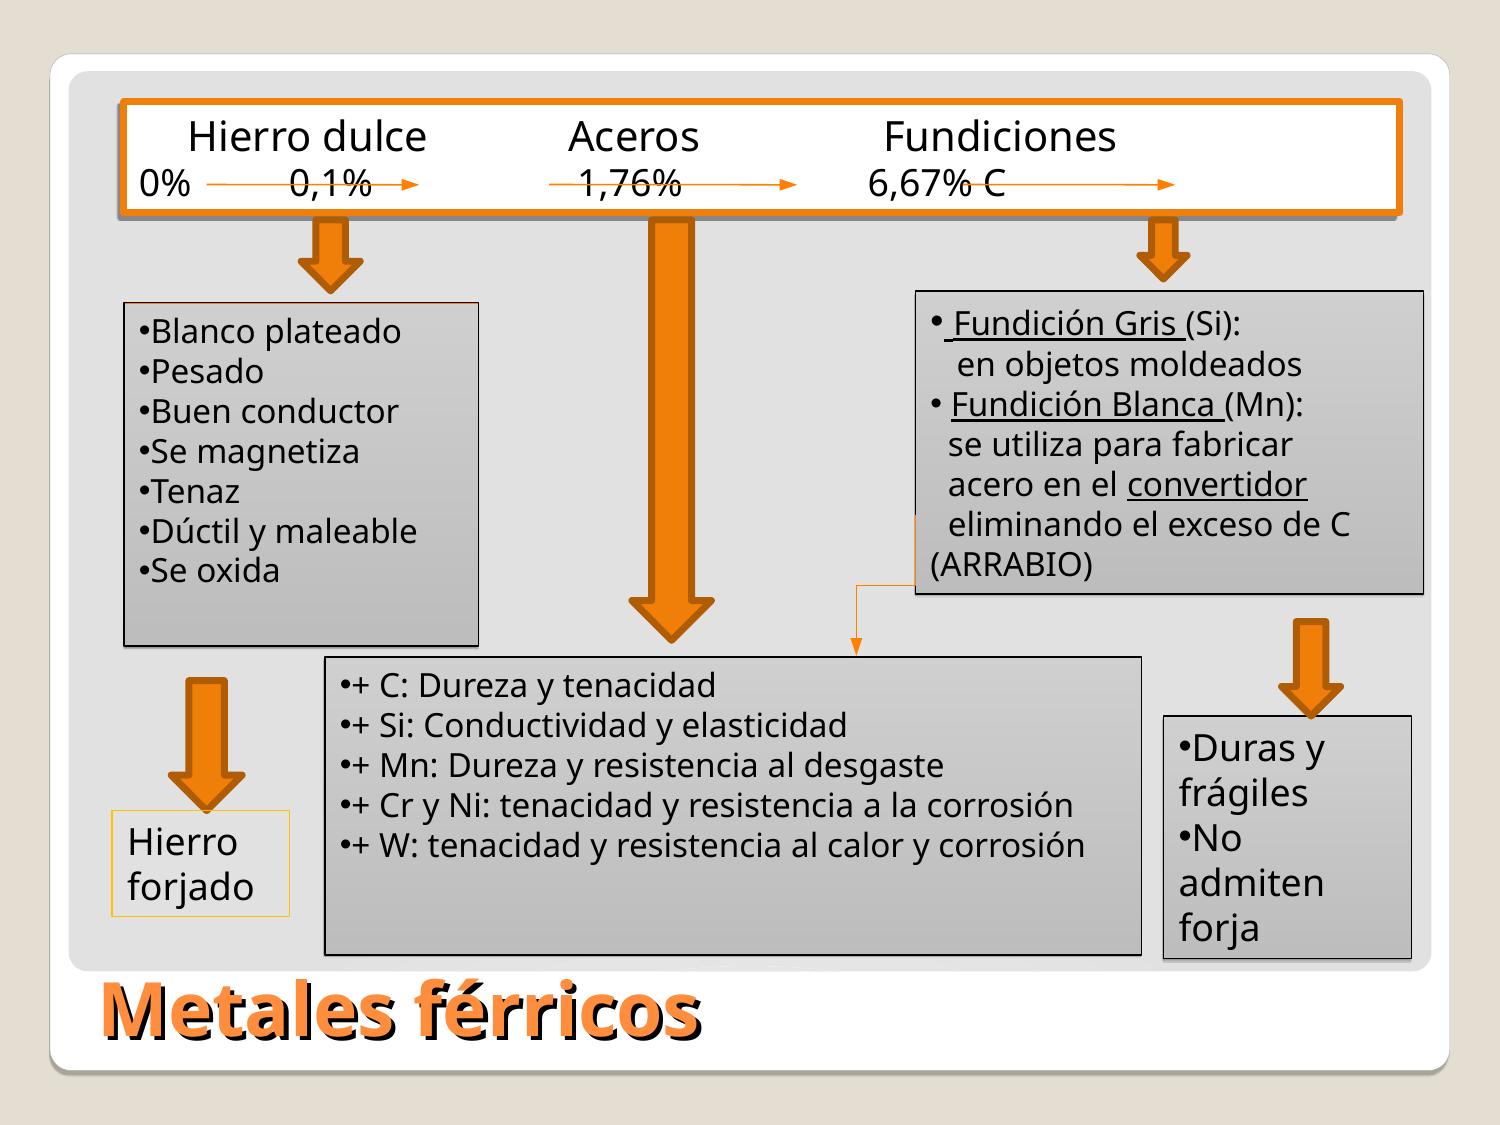

Hierro dulce Aceros Fundiciones
0% 	0,1% 1,76% 6,67% C
 Fundición Gris (Si):
 en objetos moldeados
 Fundición Blanca (Mn):
 se utiliza para fabricar
 acero en el convertidor
 eliminando el exceso de C 	(ARRABIO)
Blanco plateado
Pesado
Buen conductor
Se magnetiza
Tenaz
Dúctil y maleable
Se oxida
+ C: Dureza y tenacidad
+ Si: Conductividad y elasticidad
+ Mn: Dureza y resistencia al desgaste
+ Cr y Ni: tenacidad y resistencia a la corrosión
+ W: tenacidad y resistencia al calor y corrosión
Duras y frágiles
No admiten forja
Hierro
forjado
# Metales férricos